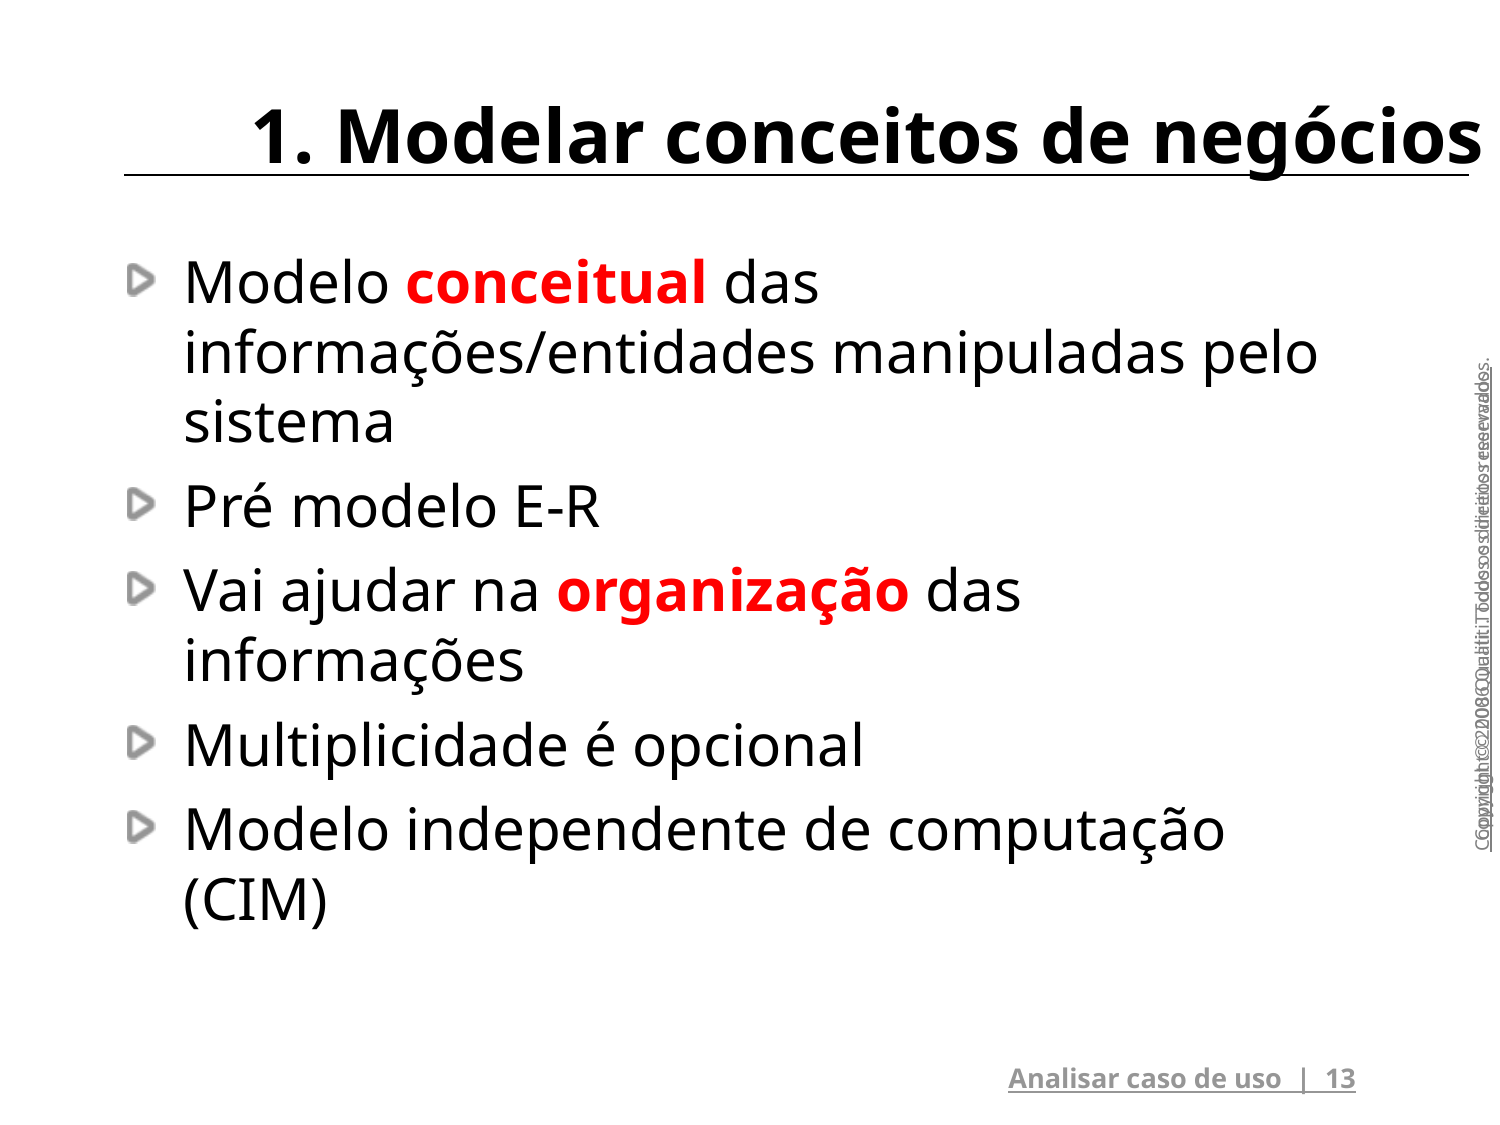

# 1. Modelar conceitos de negócios
Modelo conceitual das informações/entidades manipuladas pelo sistema
Pré modelo E-R
Vai ajudar na organização das informações
Multiplicidade é opcional
Modelo independente de computação (CIM)
Analisar caso de uso |